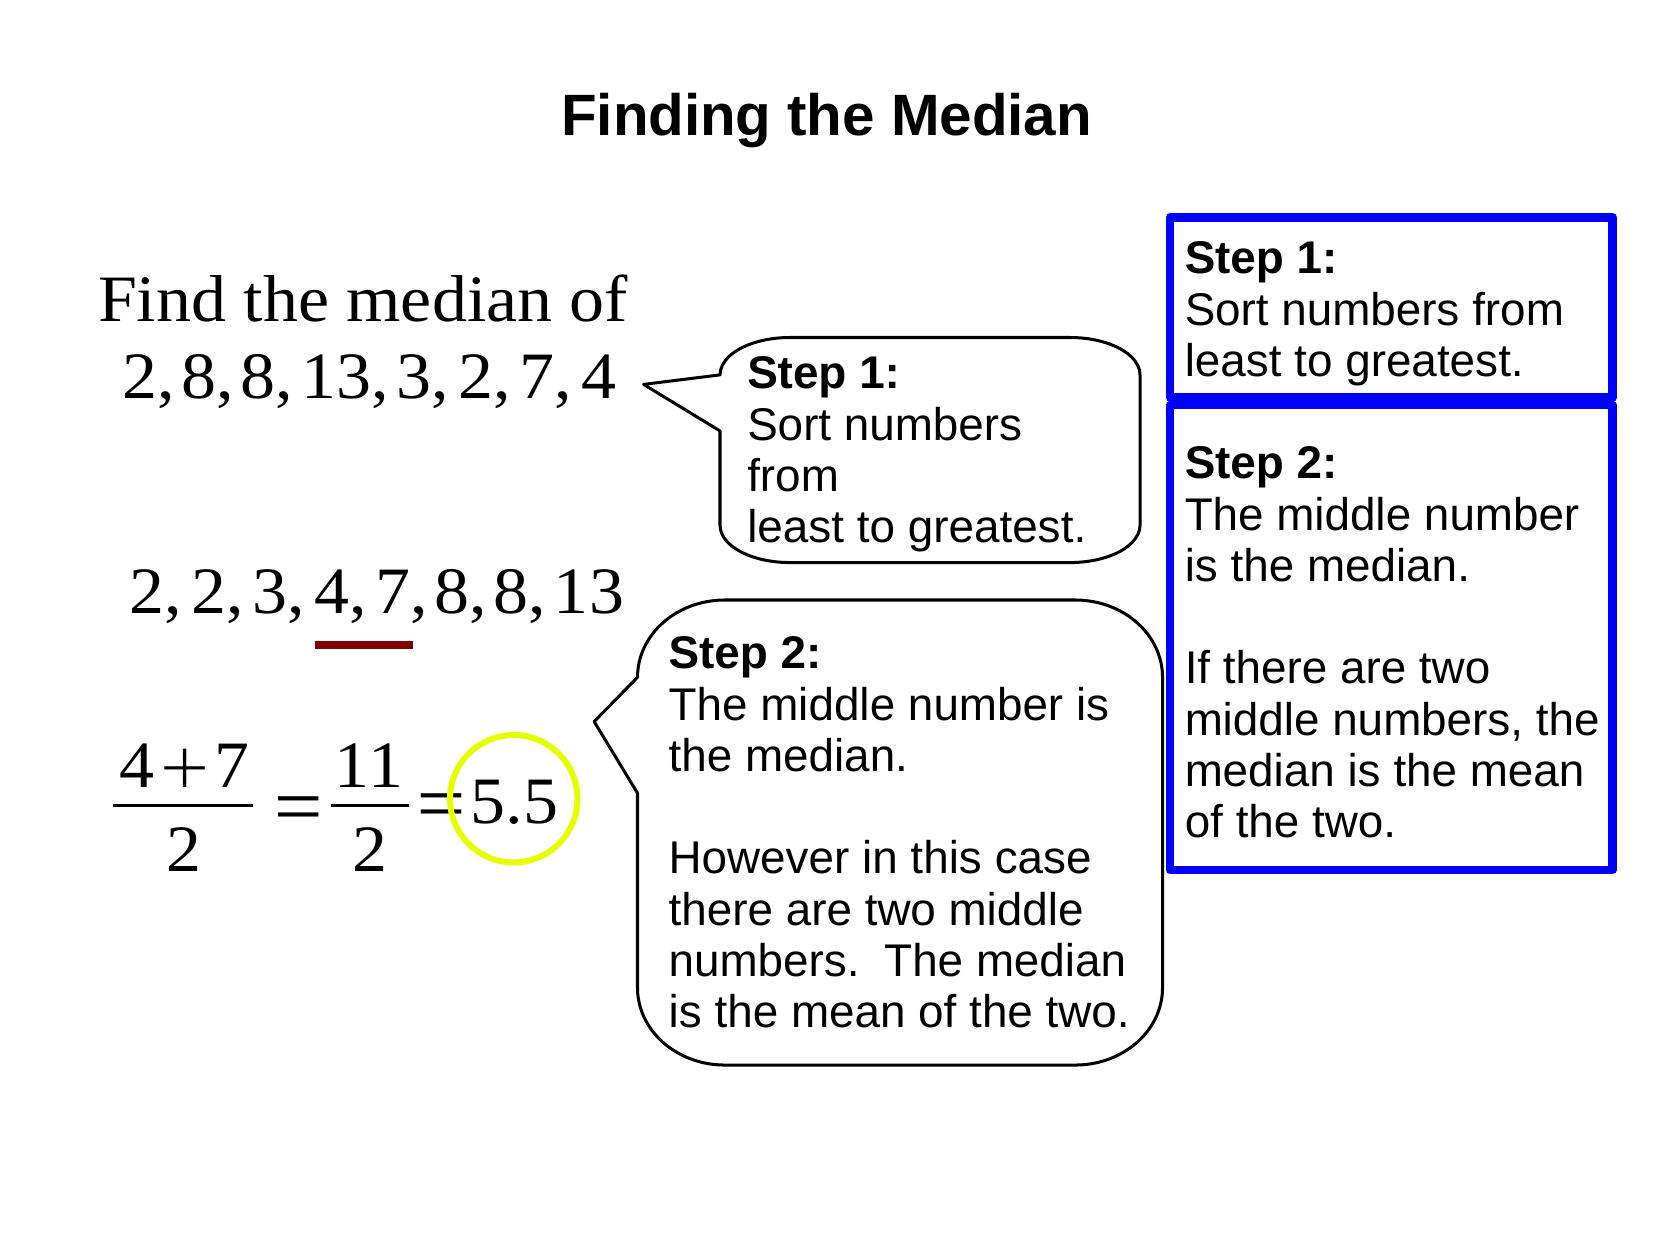

Finding the Median
Step 1:
Sort numbers from
least to greatest.
Step 2:
The middle number
is the median.
If there are two middle numbers, the
median is the mean of the two.
Step 1:
Sort numbers from
least to greatest.
Step 2:
The middle number is
the median.
However in this case
there are two middle
numbers. The median
is the mean of the two.